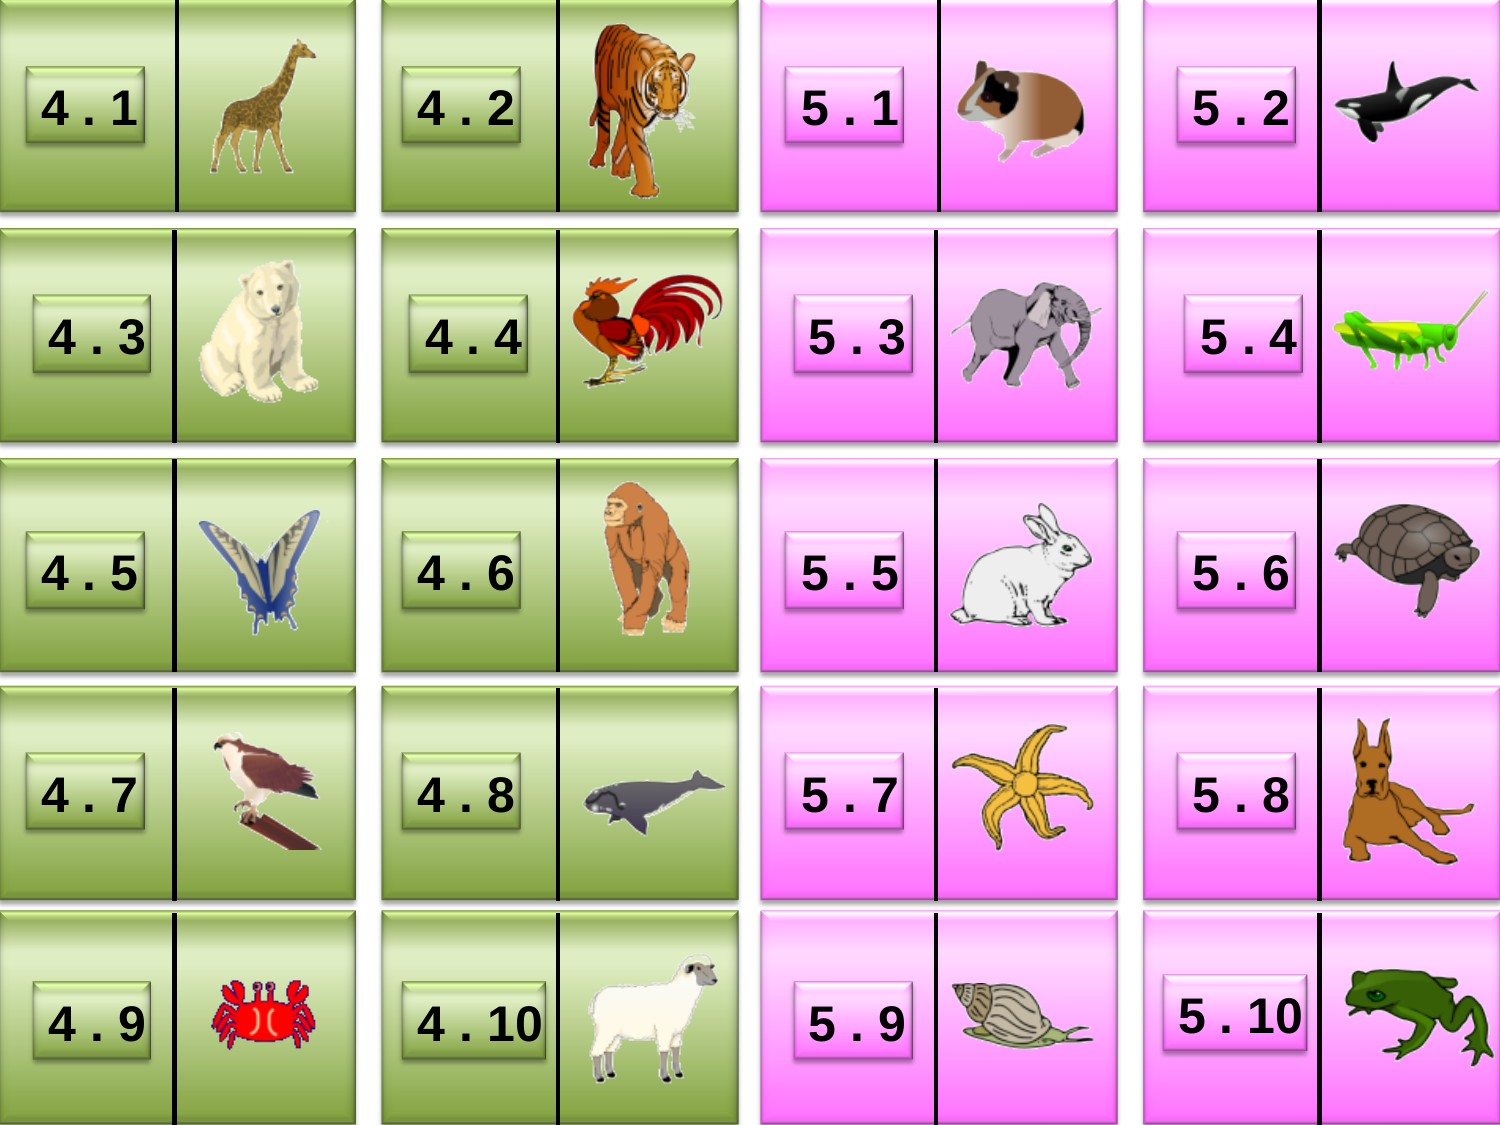

4 . 1
4 . 2
5 . 1
5 . 2
4 . 3
4 . 4
5 . 3
5 . 4
4 . 5
4 . 6
5 . 5
5 . 6
4 . 7
4 . 8
5 . 7
5 . 8
5 . 10
4 . 9
4 . 10
5 . 9